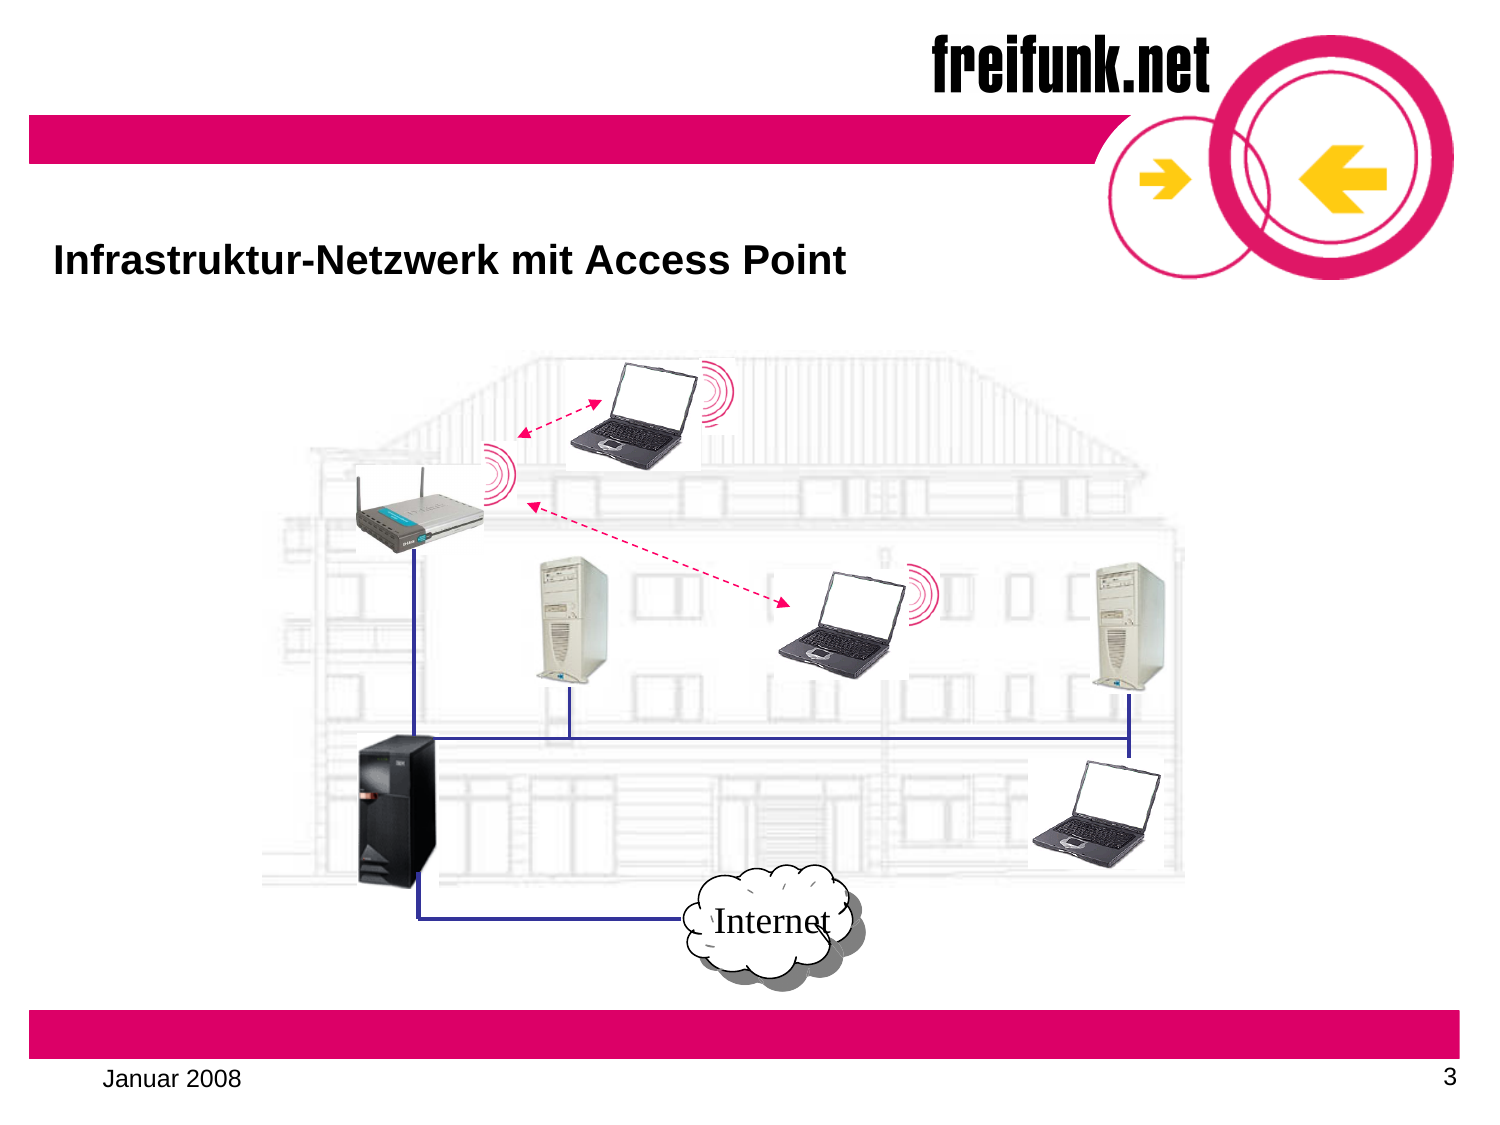

Infrastruktur-Netzwerk mit Access Point
Internet
3
Januar 2008